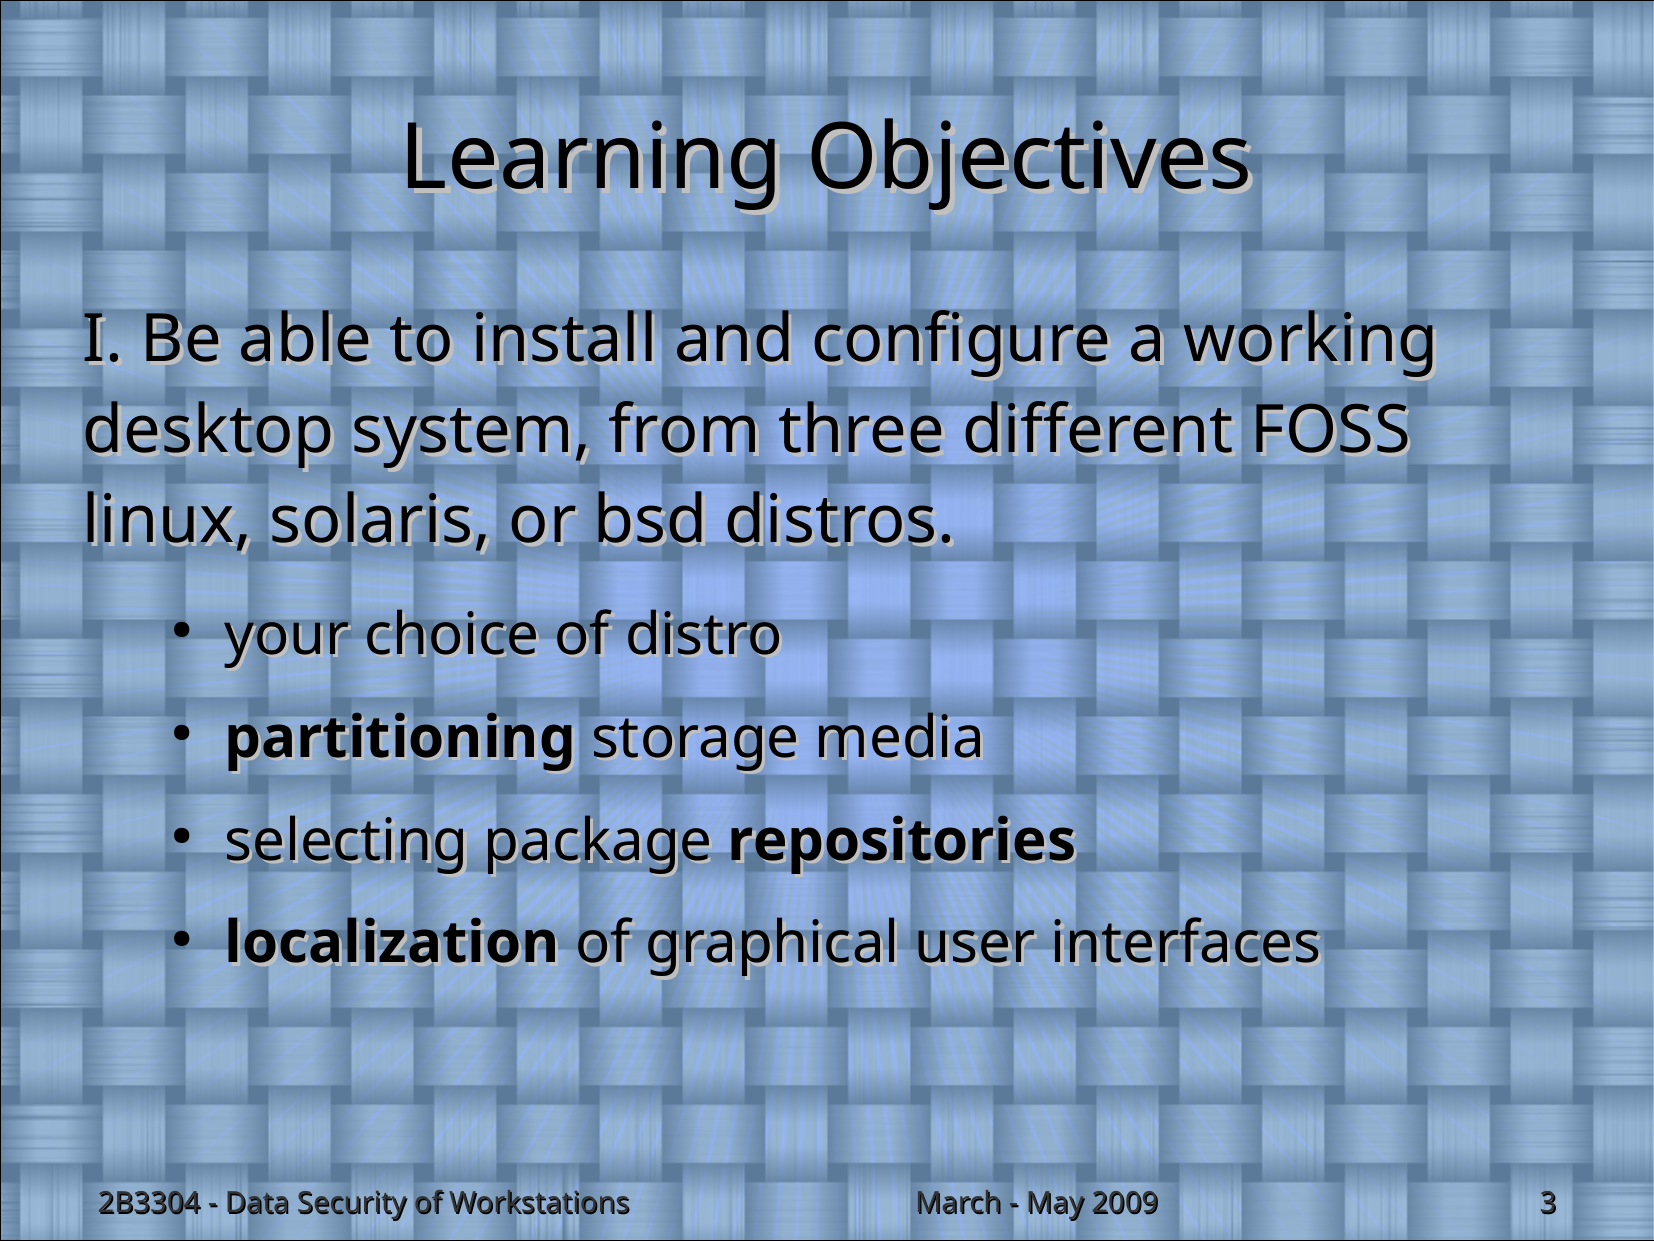

# Learning Objectives
I. Be able to install and configure a working desktop system, from three different FOSS linux, solaris, or bsd distros.
your choice of distro
partitioning storage media
selecting package repositories
localization of graphical user interfaces